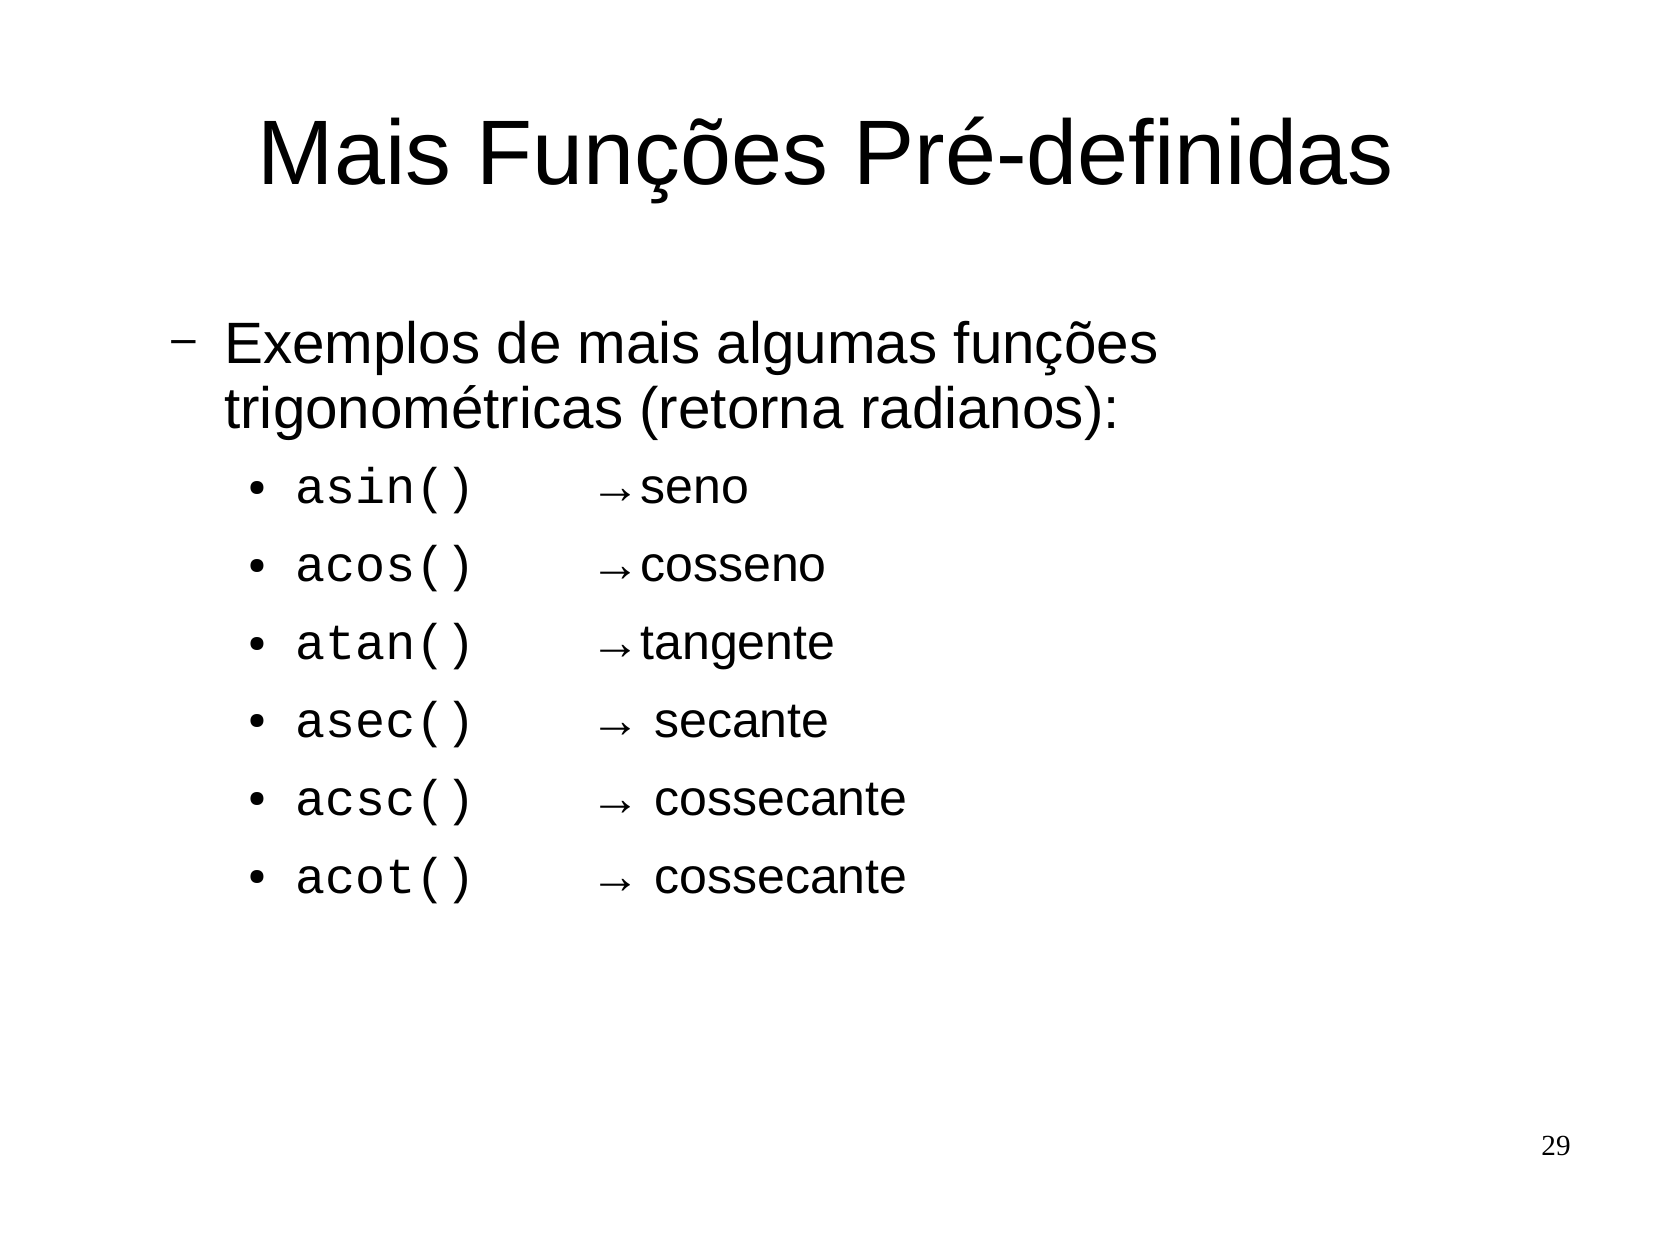

# Mais Funções Pré-definidas
Exemplos de mais algumas funções trigonométricas (retorna radianos):
asin() 		→seno
acos() 		→cosseno
atan() 		→tangente
asec() 		→ secante
acsc() 		→ cossecante
acot() 		→ cossecante
29